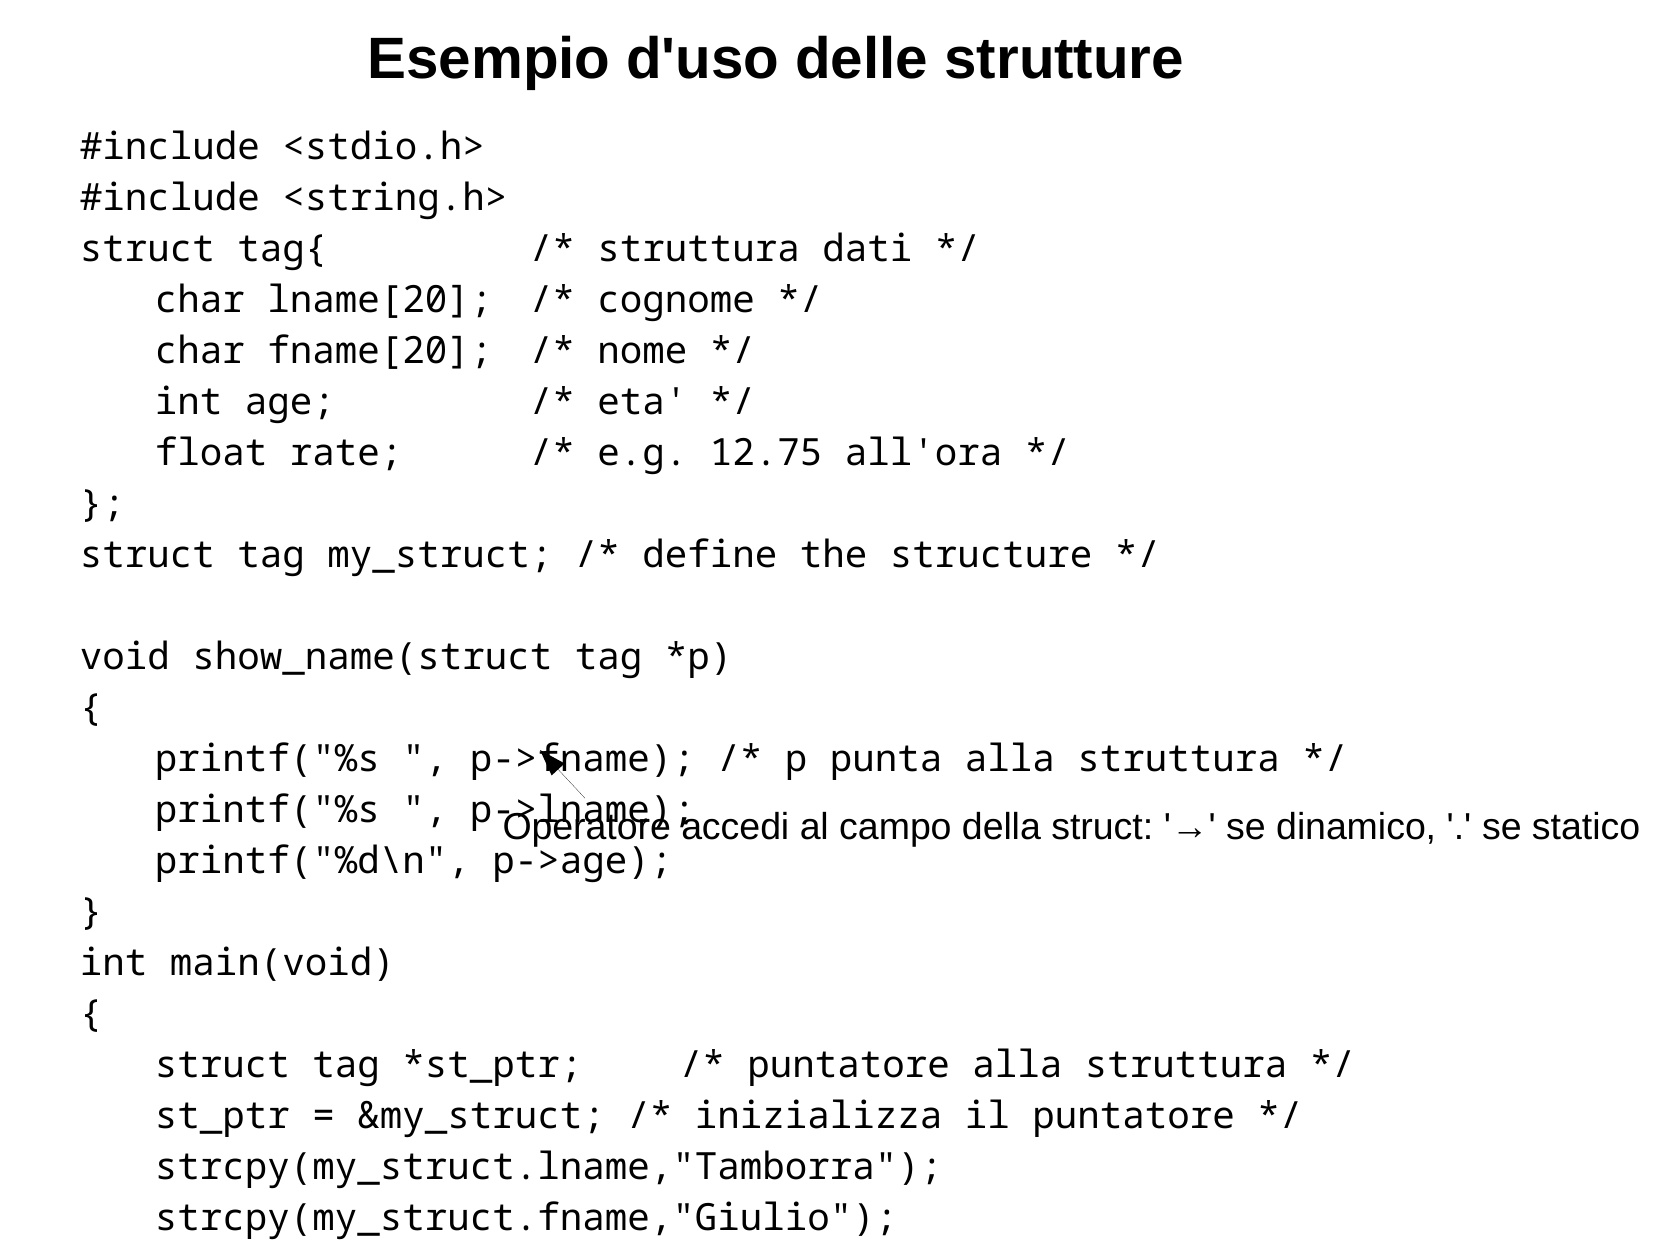

#include <stdio.h>
#include <string.h>
struct tag{ 			/* struttura dati */
	char lname[20]; 	/* cognome */
	char fname[20]; 	/* nome */
	int age; 			/* eta' */
	float rate; 		/* e.g. 12.75 all'ora */
};
struct tag my_struct; /* define the structure */
void show_name(struct tag *p)
{
	printf("%s ", p->fname); /* p punta alla struttura */
	printf("%s ", p->lname);
	printf("%d\n", p->age);
}
int main(void)
{
	struct tag *st_ptr; 	/* puntatore alla struttura */
	st_ptr = &my_struct; /* inizializza il puntatore */
	strcpy(my_struct.lname,"Tamborra");
	strcpy(my_struct.fname,"Giulio");
	my_struct.age = 63;
	show_name(st_ptr); 	/* passa il puntatore */
	return 0;
}
Esempio d'uso delle strutture
Operatore accedi al campo della struct: '→' se dinamico, '.' se statico